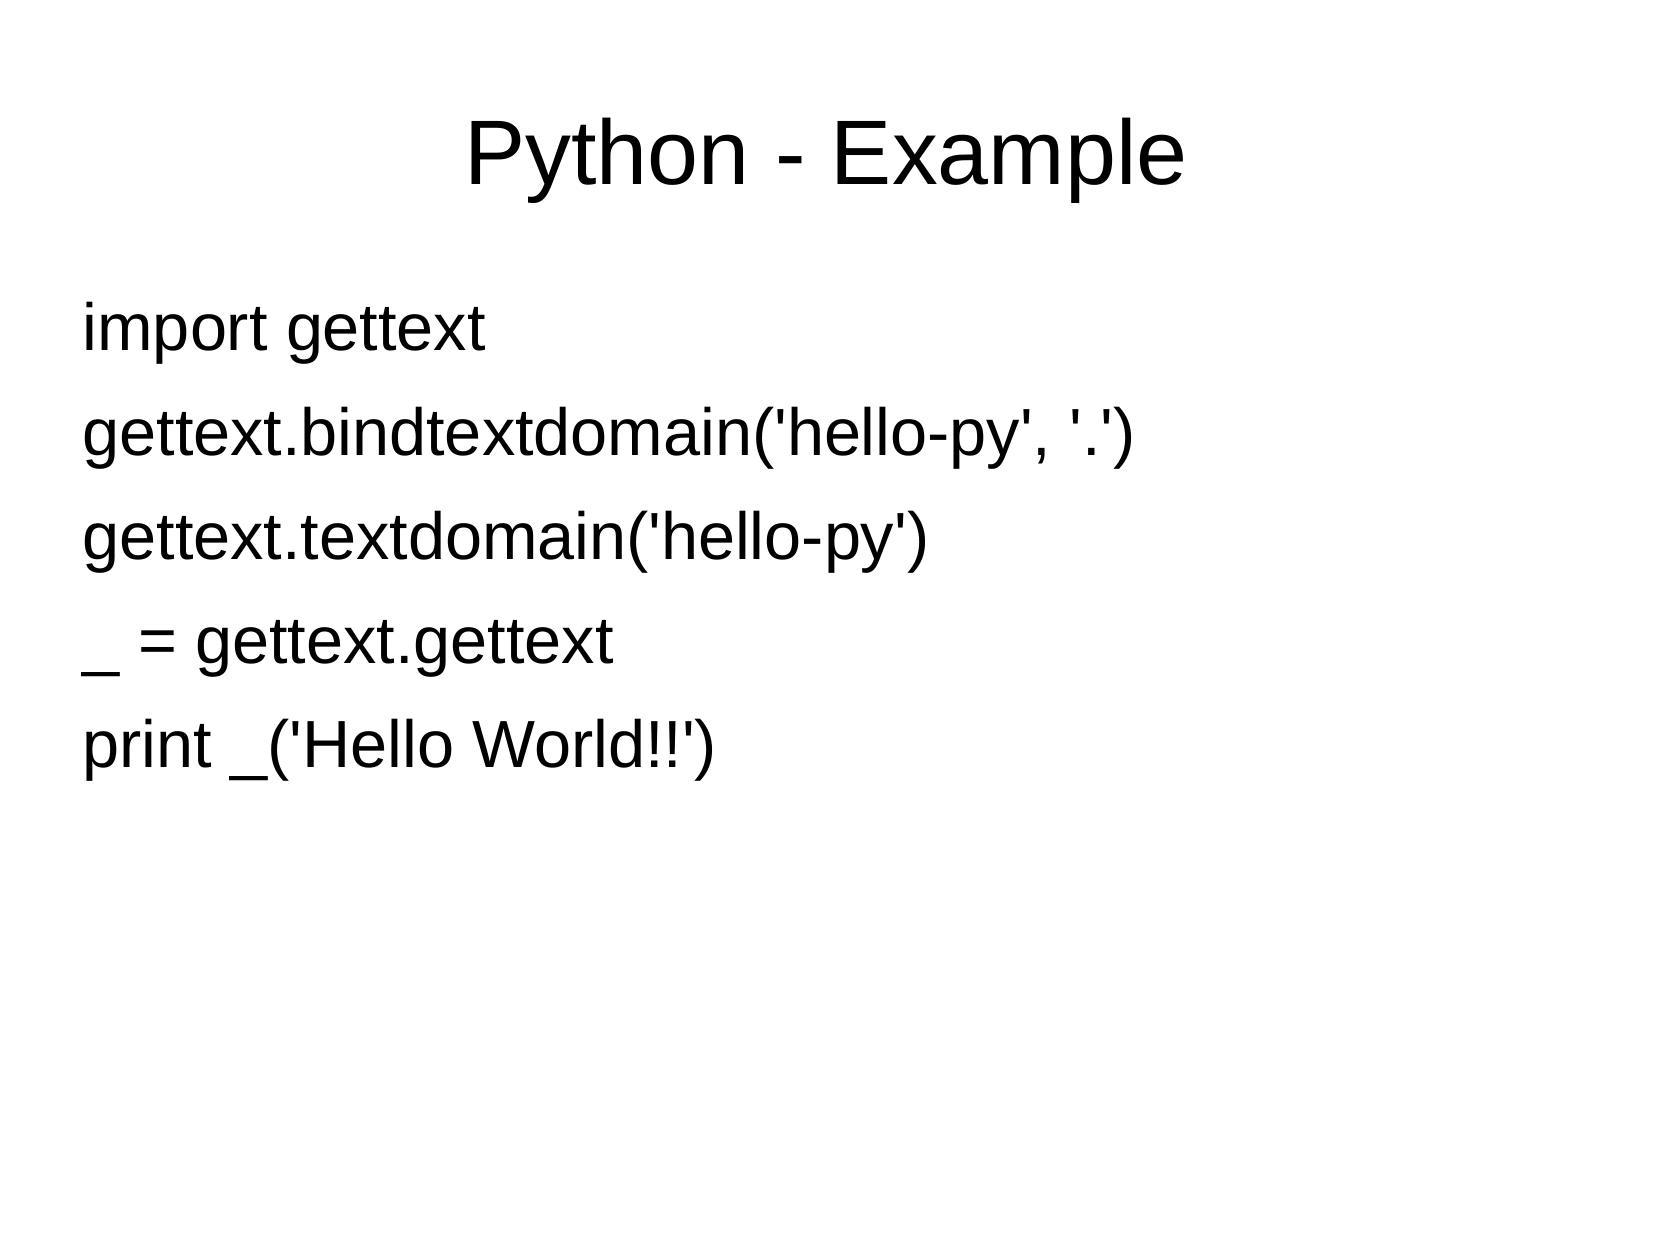

# Python - Example
import gettext
gettext.bindtextdomain('hello-py', '.')
gettext.textdomain('hello-py')
_ = gettext.gettext
print _('Hello World!!')